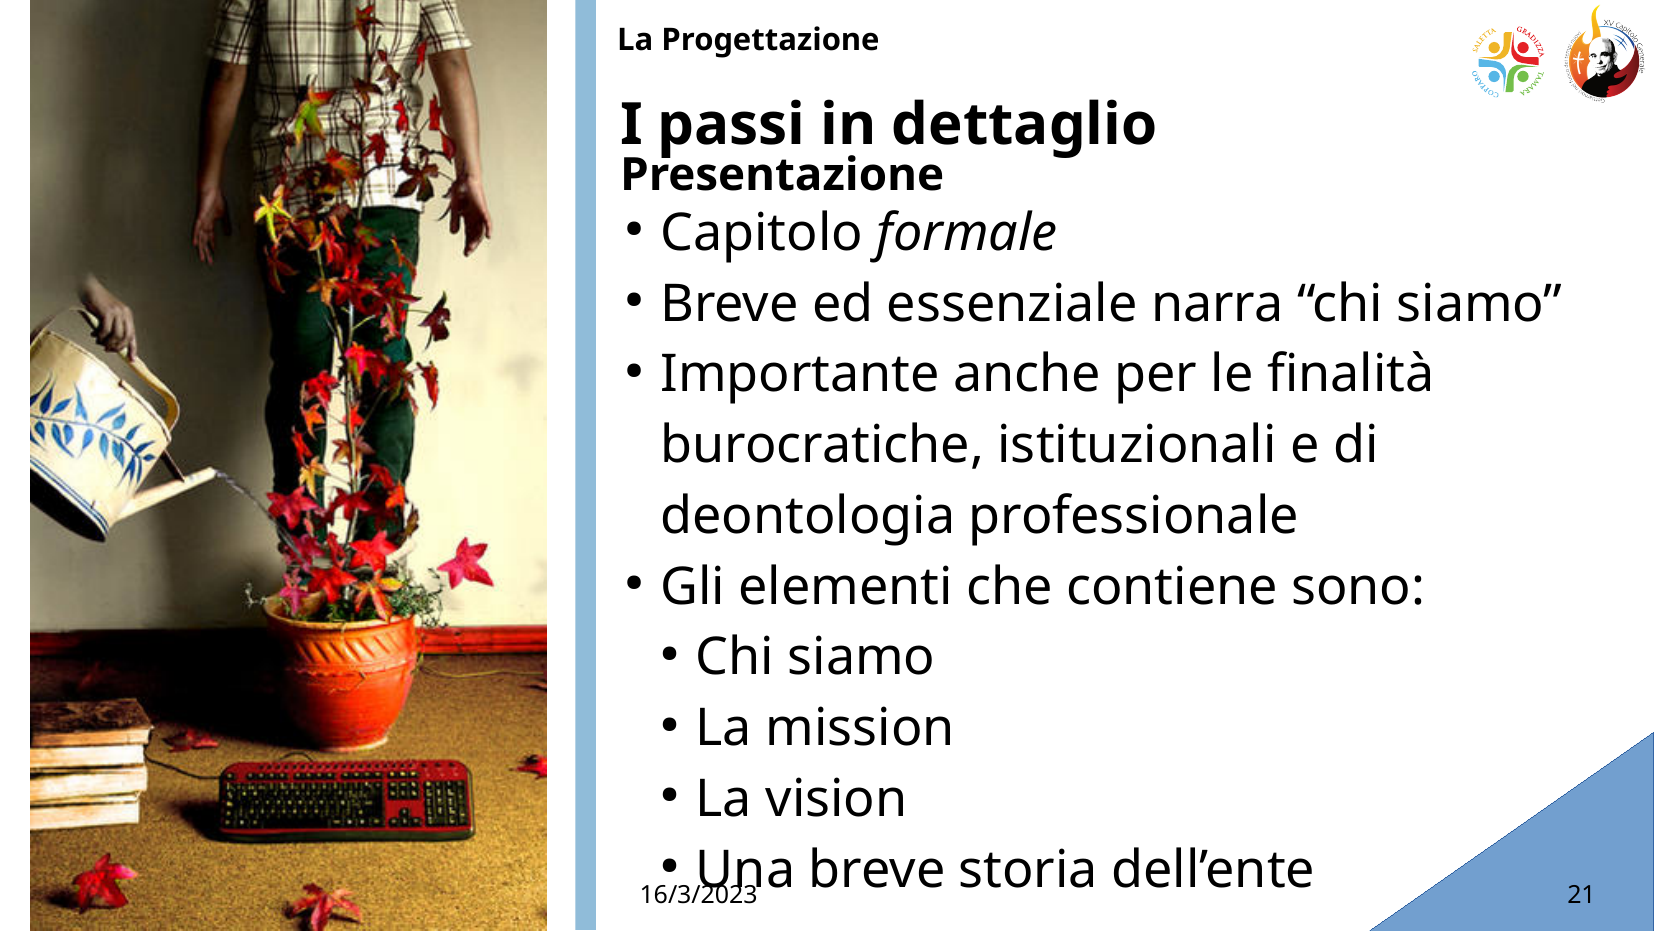

La Progettazione
I passi in dettaglio
Presentazione
# Capitolo formale
Breve ed essenziale narra “chi siamo”
Importante anche per le finalità burocratiche, istituzionali e di deontologia professionale
Gli elementi che contiene sono:
Chi siamo
La mission
La vision
Una breve storia dell’ente